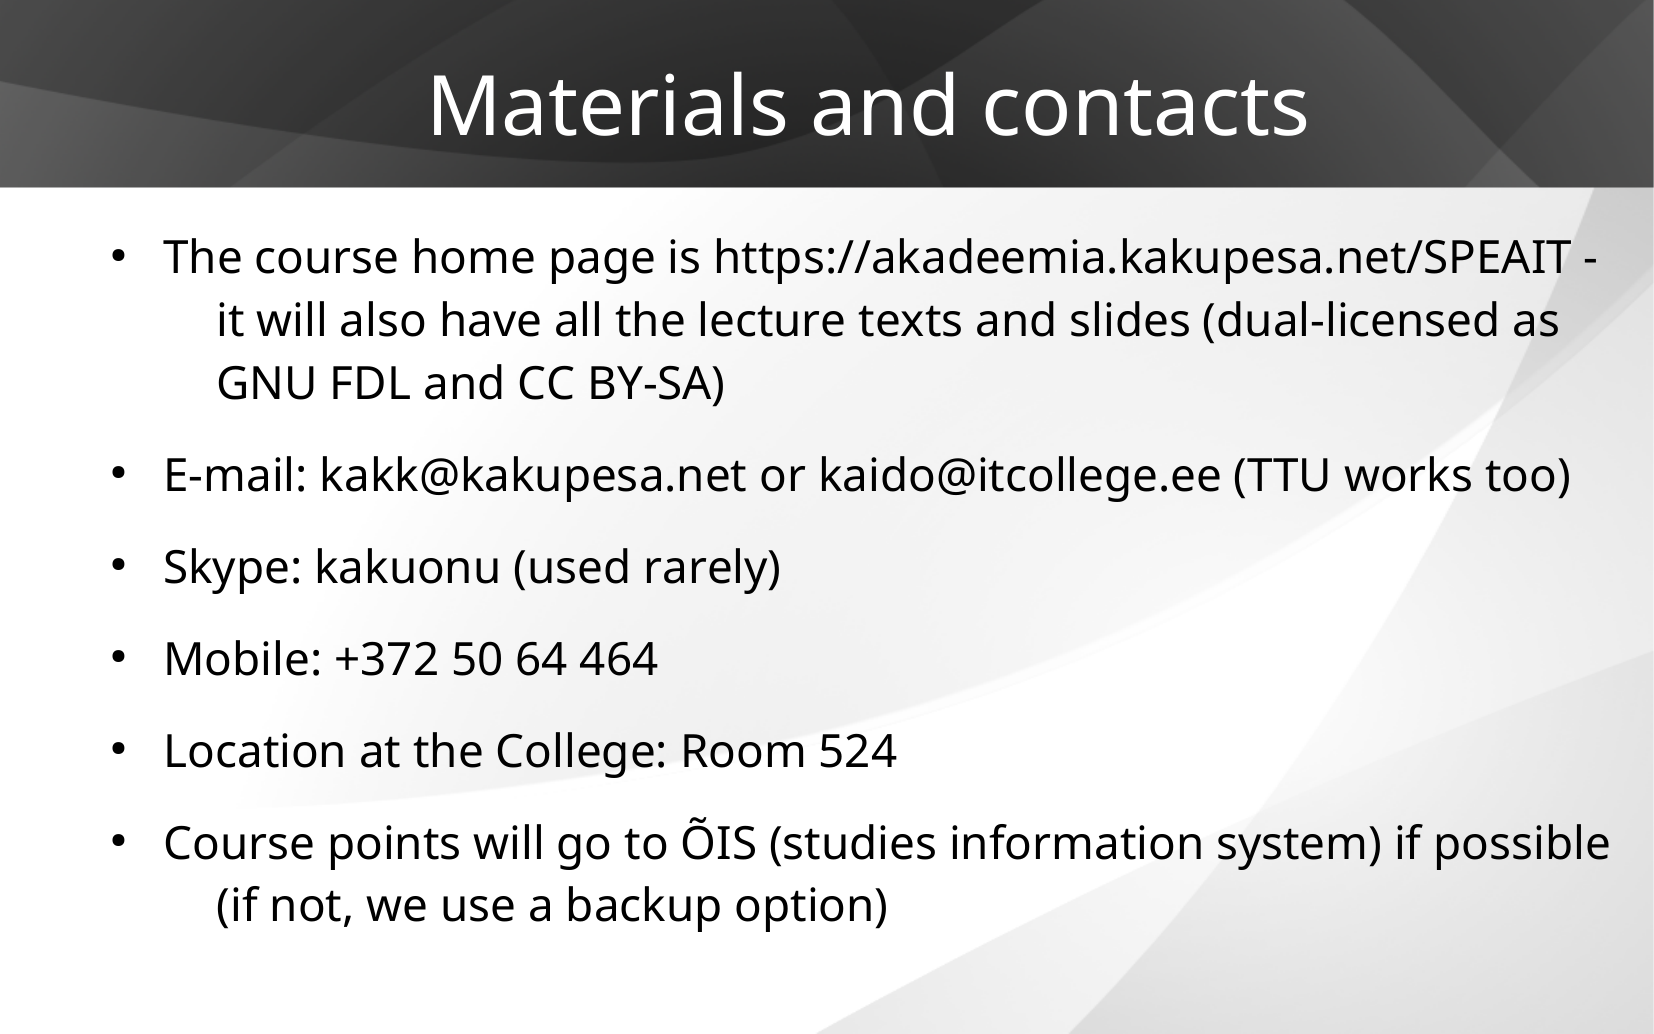

# Materials and contacts
The course home page is https://akadeemia.kakupesa.net/SPEAIT - it will also have all the lecture texts and slides (dual-licensed as GNU FDL and CC BY-SA)
E-mail: kakk@kakupesa.net or kaido@itcollege.ee (TTU works too)
Skype: kakuonu (used rarely)
Mobile: +372 50 64 464
Location at the College: Room 524
Course points will go to ÕIS (studies information system) if possible (if not, we use a backup option)